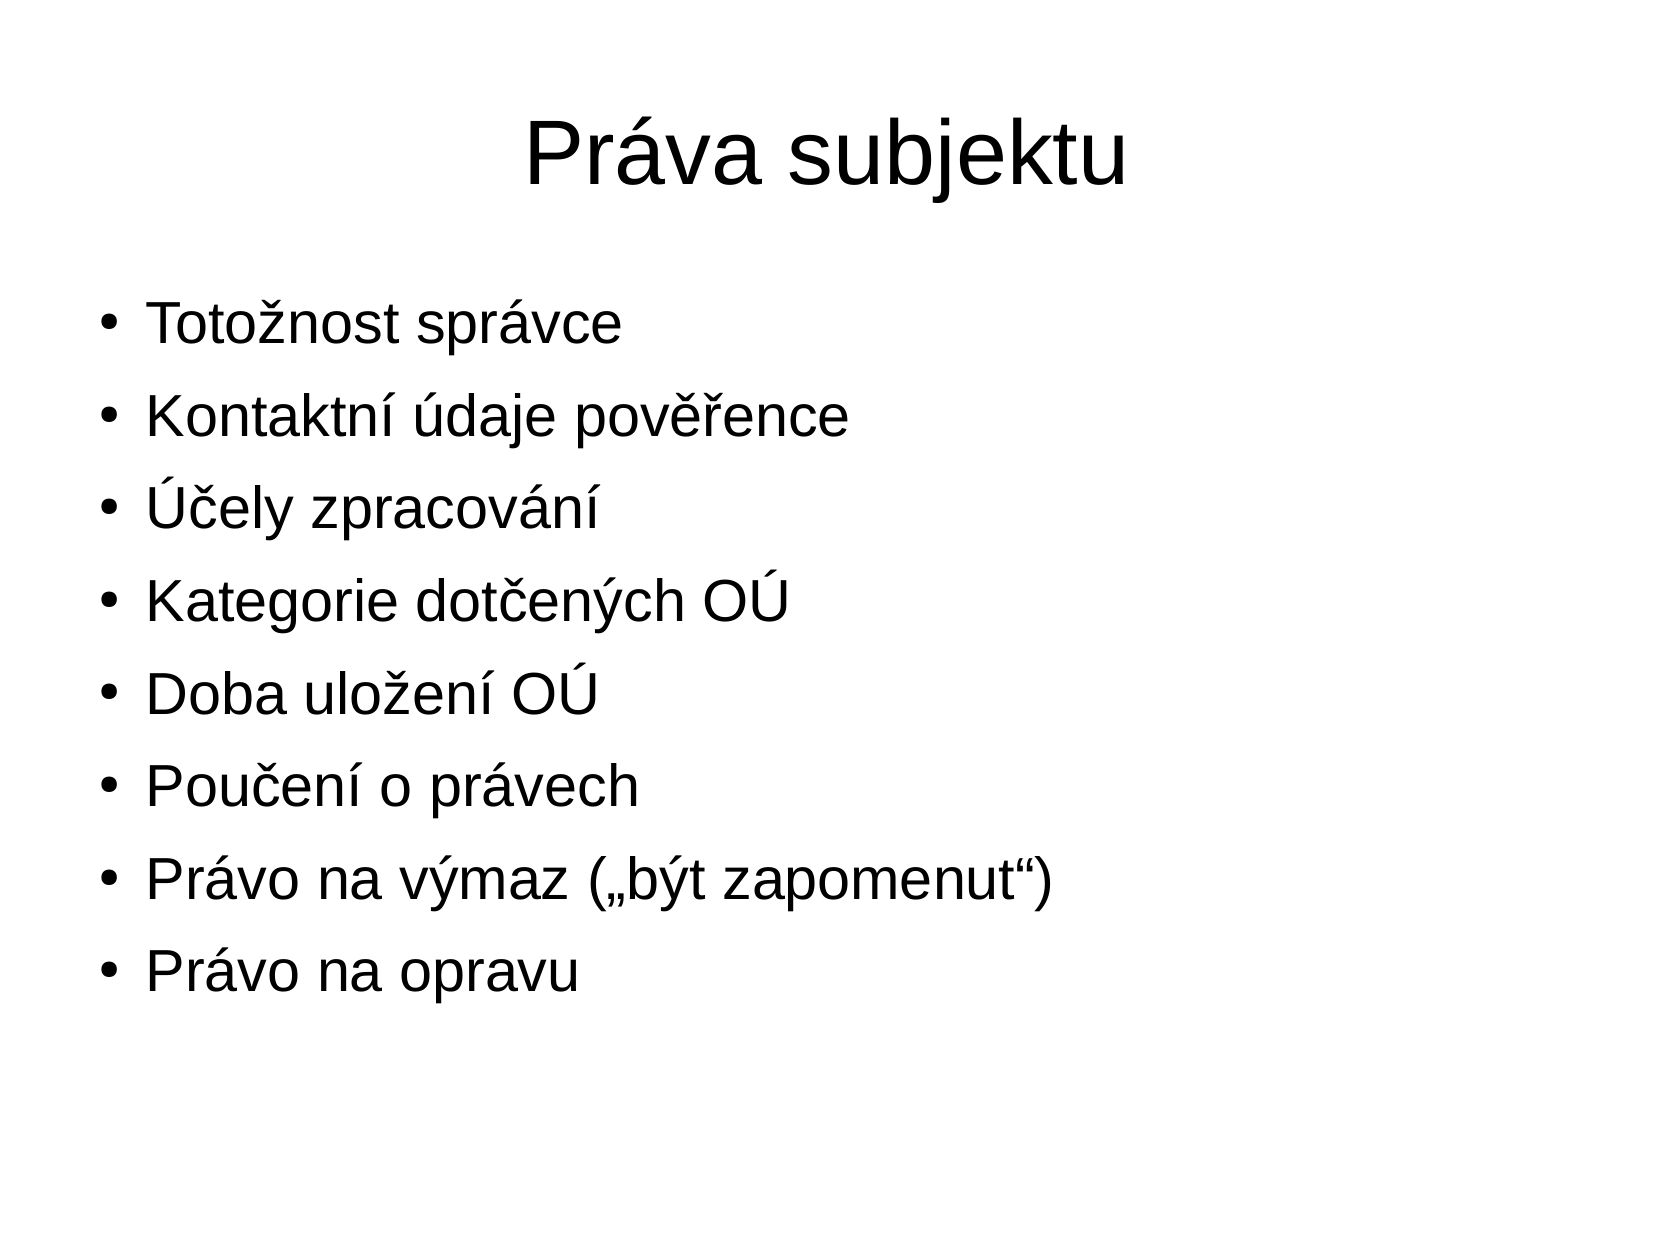

# Práva subjektu
Totožnost správce
Kontaktní údaje pověřence
Účely zpracování
Kategorie dotčených OÚ
Doba uložení OÚ
Poučení o právech
Právo na výmaz („být zapomenut“)
Právo na opravu